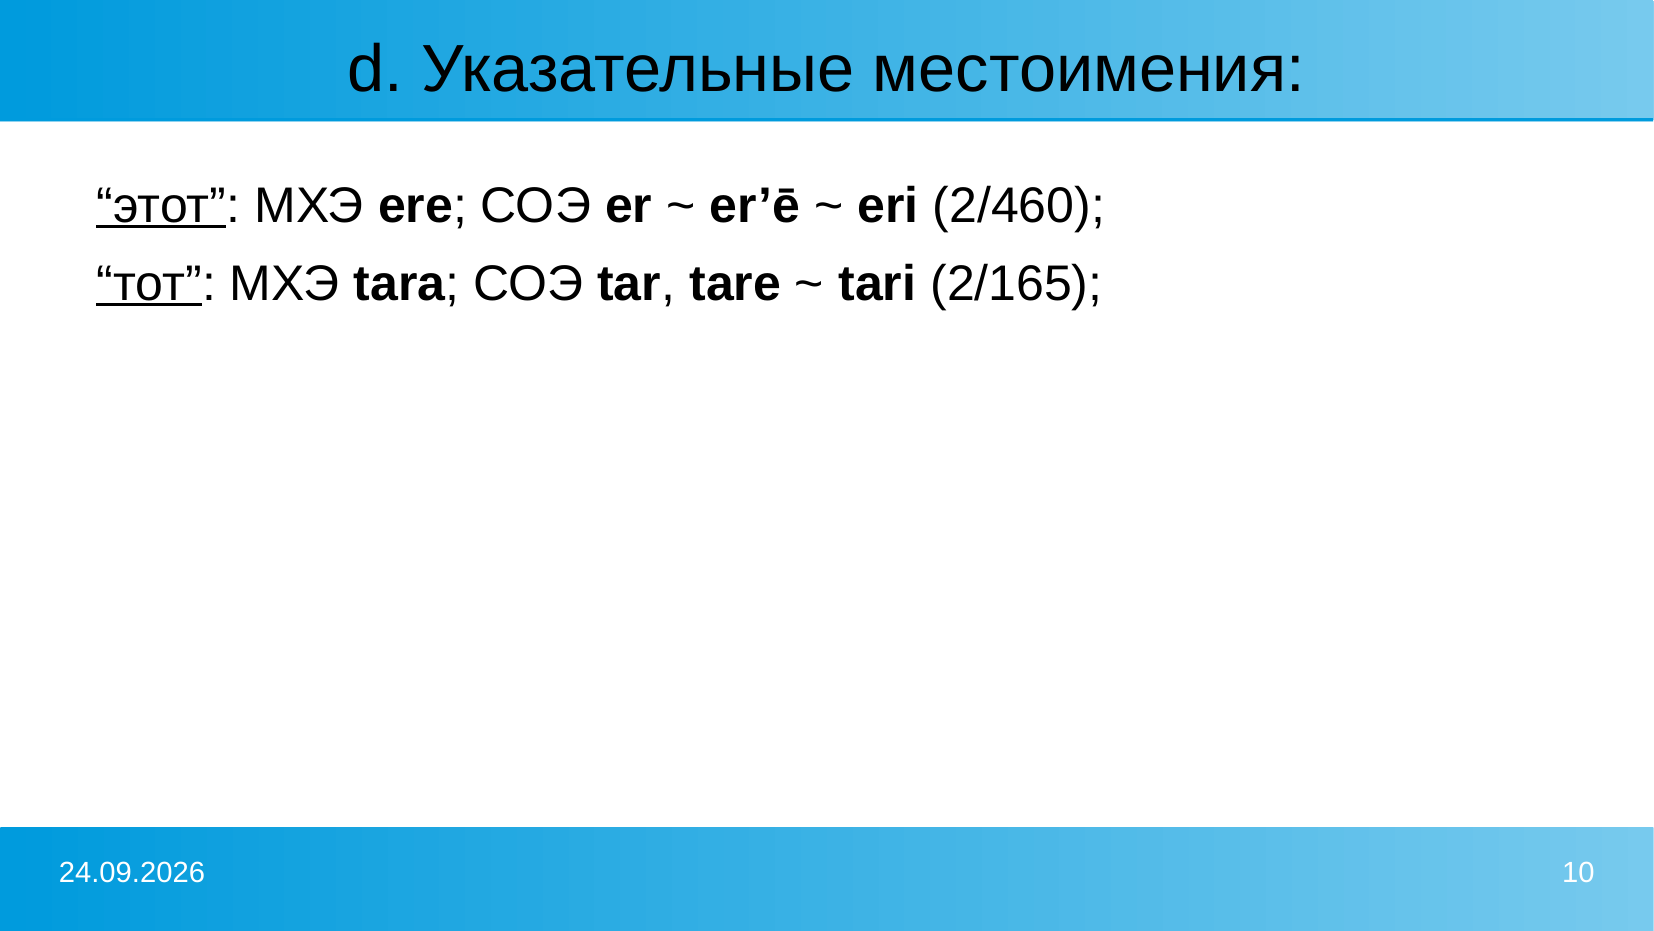

# d. Указательные местоимения:
“этот”: МХЭ ere; СОЭ er ~ er’ē ~ eri (2/460);
“тот”: МХЭ tara; СОЭ tar, tare ~ tari (2/165);
10